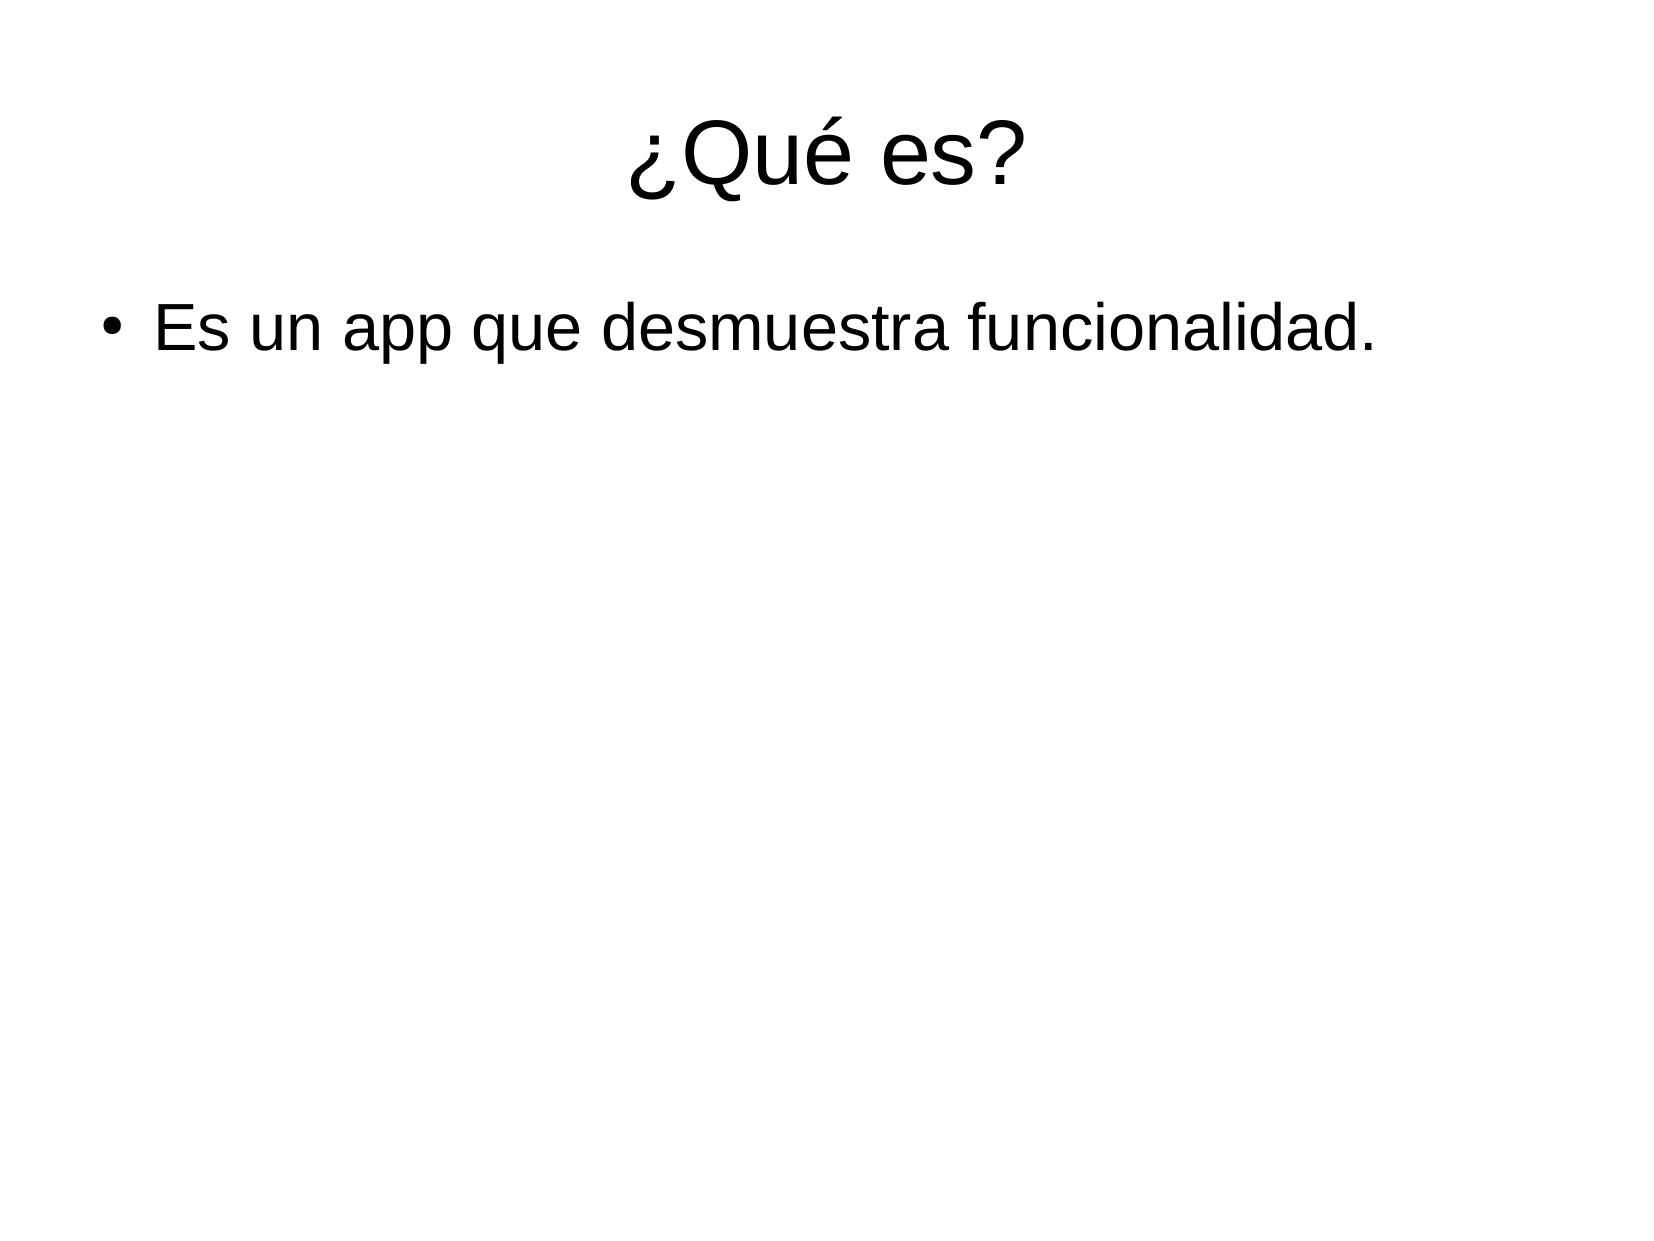

# ¿Qué es?
Es un app que desmuestra funcionalidad.